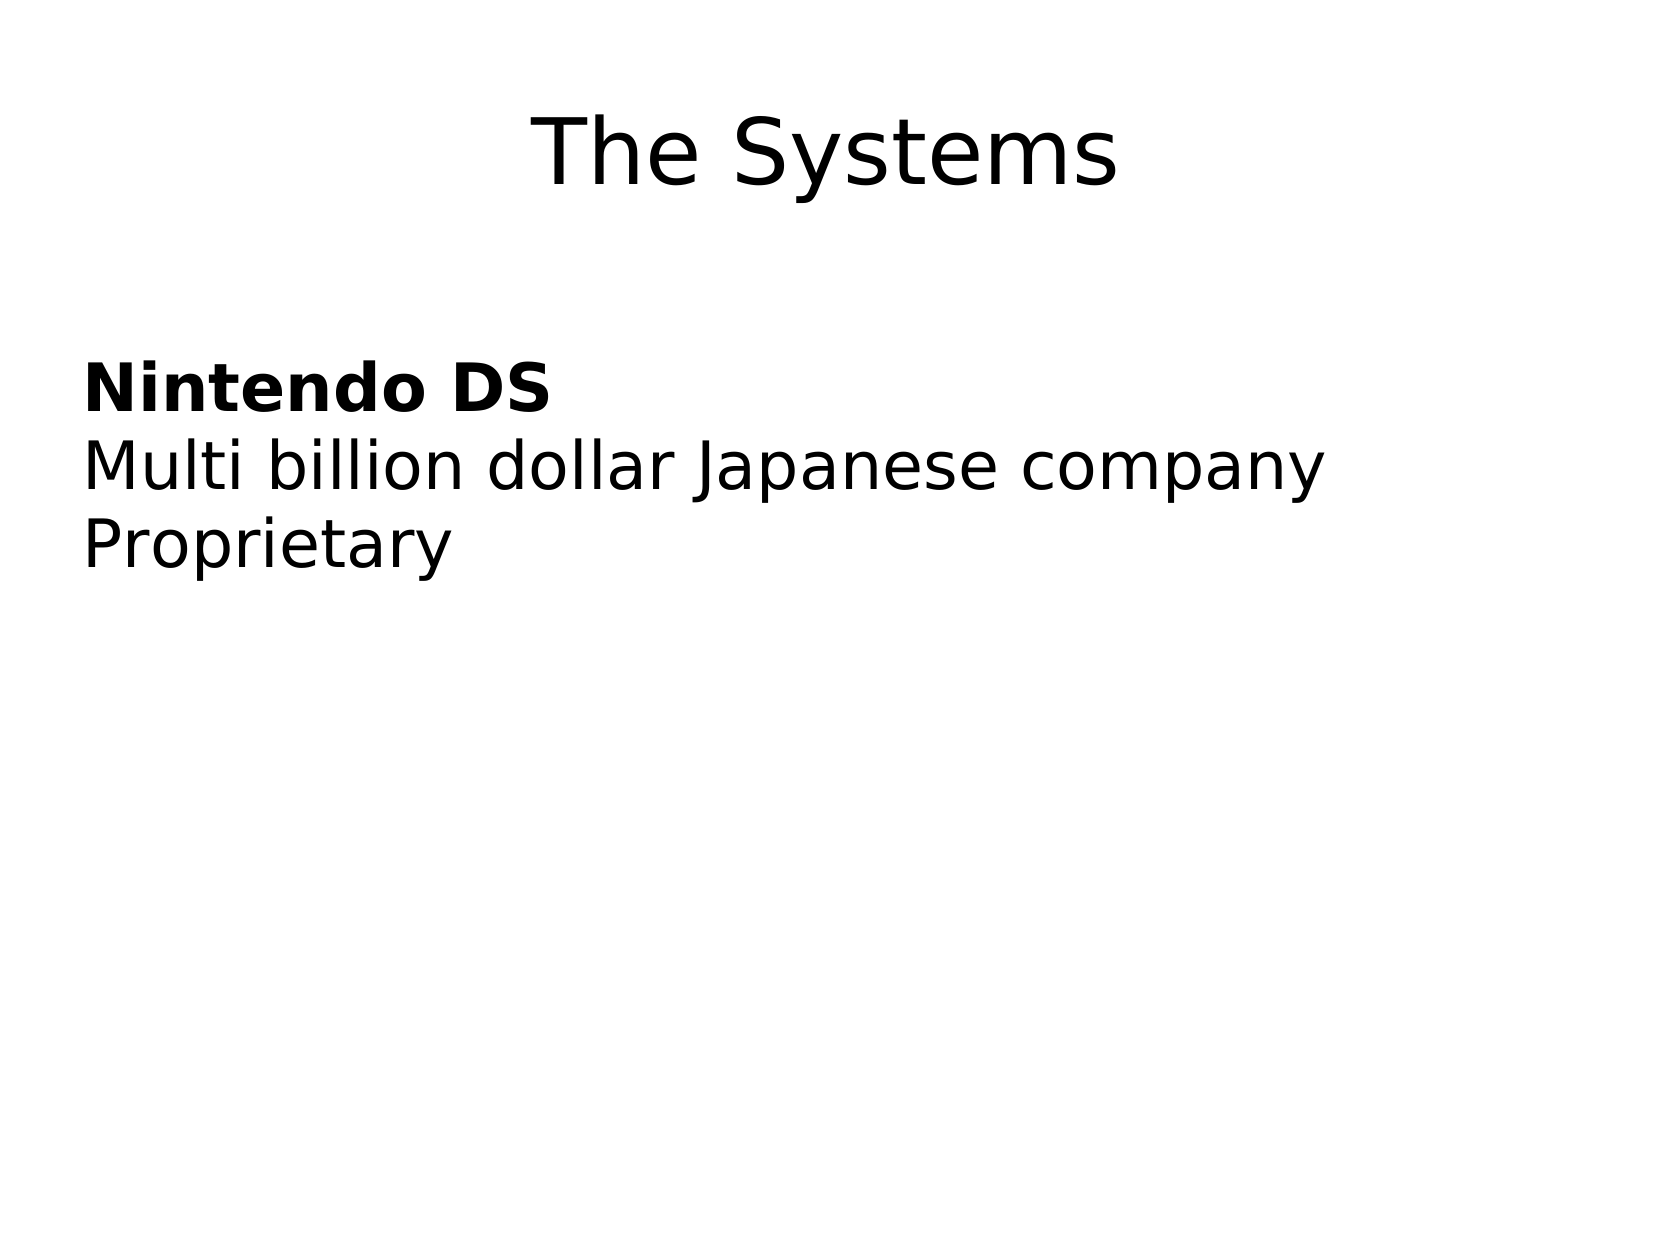

# The Systems
Nintendo DS
Multi billion dollar Japanese company
Proprietary
Gp2x
Gamepark Holdings
Small Korean indie company
Open